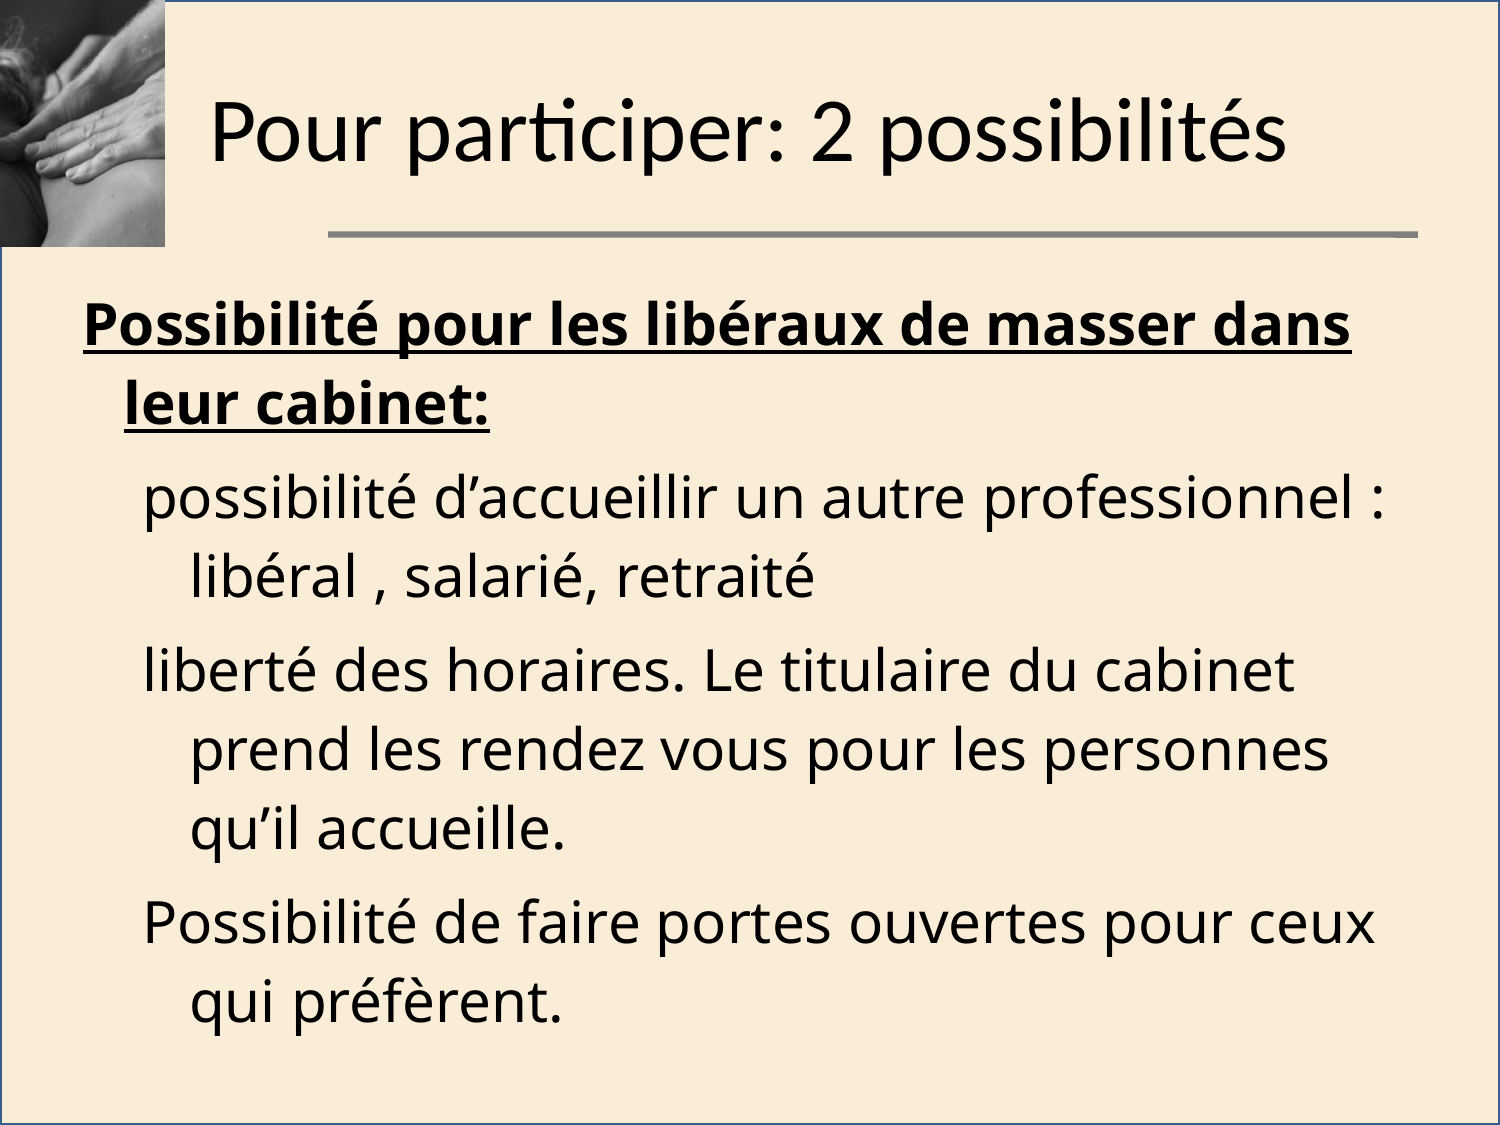

# Pour participer: 2 possibilités
 Possibilité pour les libéraux de masser dans leur cabinet:
possibilité d’accueillir un autre professionnel : libéral , salarié, retraité
liberté des horaires. Le titulaire du cabinet prend les rendez vous pour les personnes qu’il accueille.
Possibilité de faire portes ouvertes pour ceux qui préfèrent.